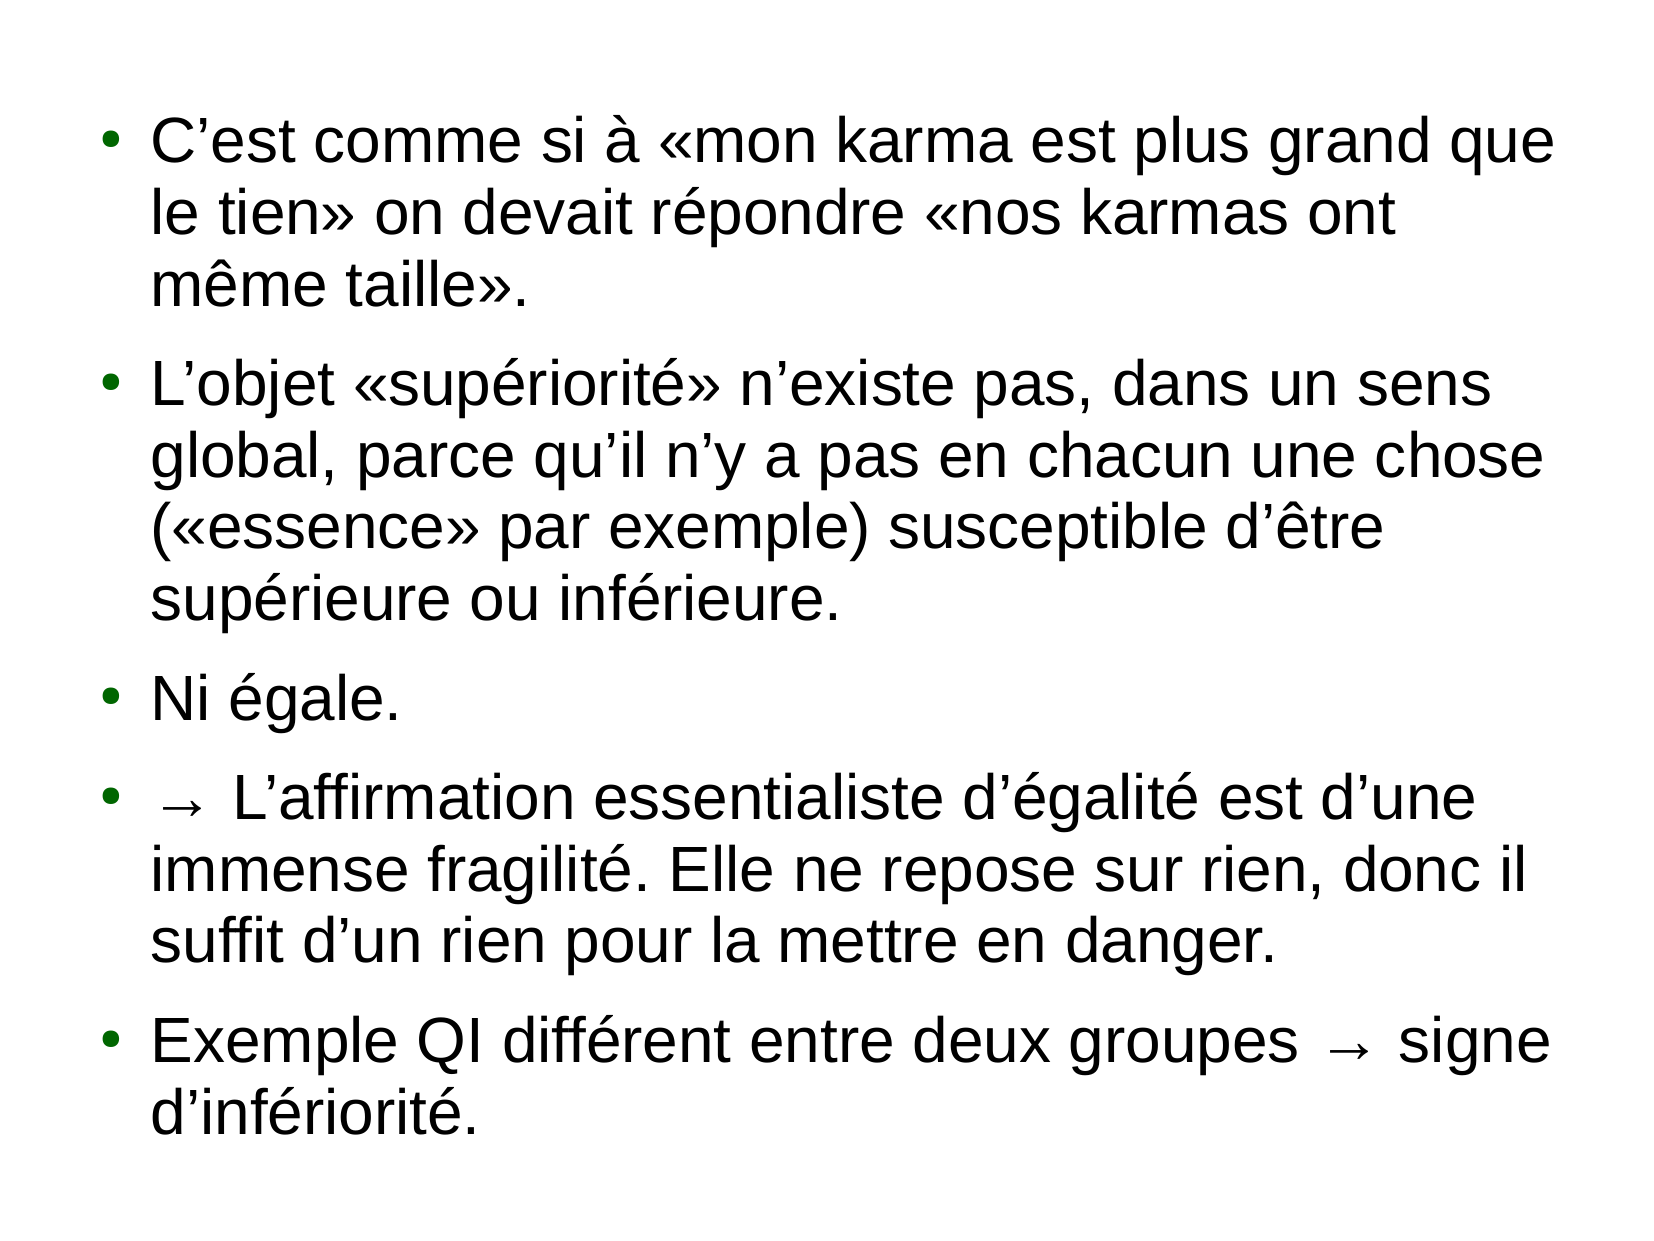

# C’est comme si à «mon karma est plus grand que le tien» on devait répondre «nos karmas ont même taille».
L’objet «supériorité» n’existe pas, dans un sens global, parce qu’il n’y a pas en chacun une chose («essence» par exemple) susceptible d’être supérieure ou inférieure.
Ni égale.
→ L’affirmation essentialiste d’égalité est d’une immense fragilité. Elle ne repose sur rien, donc il suffit d’un rien pour la mettre en danger.
Exemple QI différent entre deux groupes → signe d’infériorité.